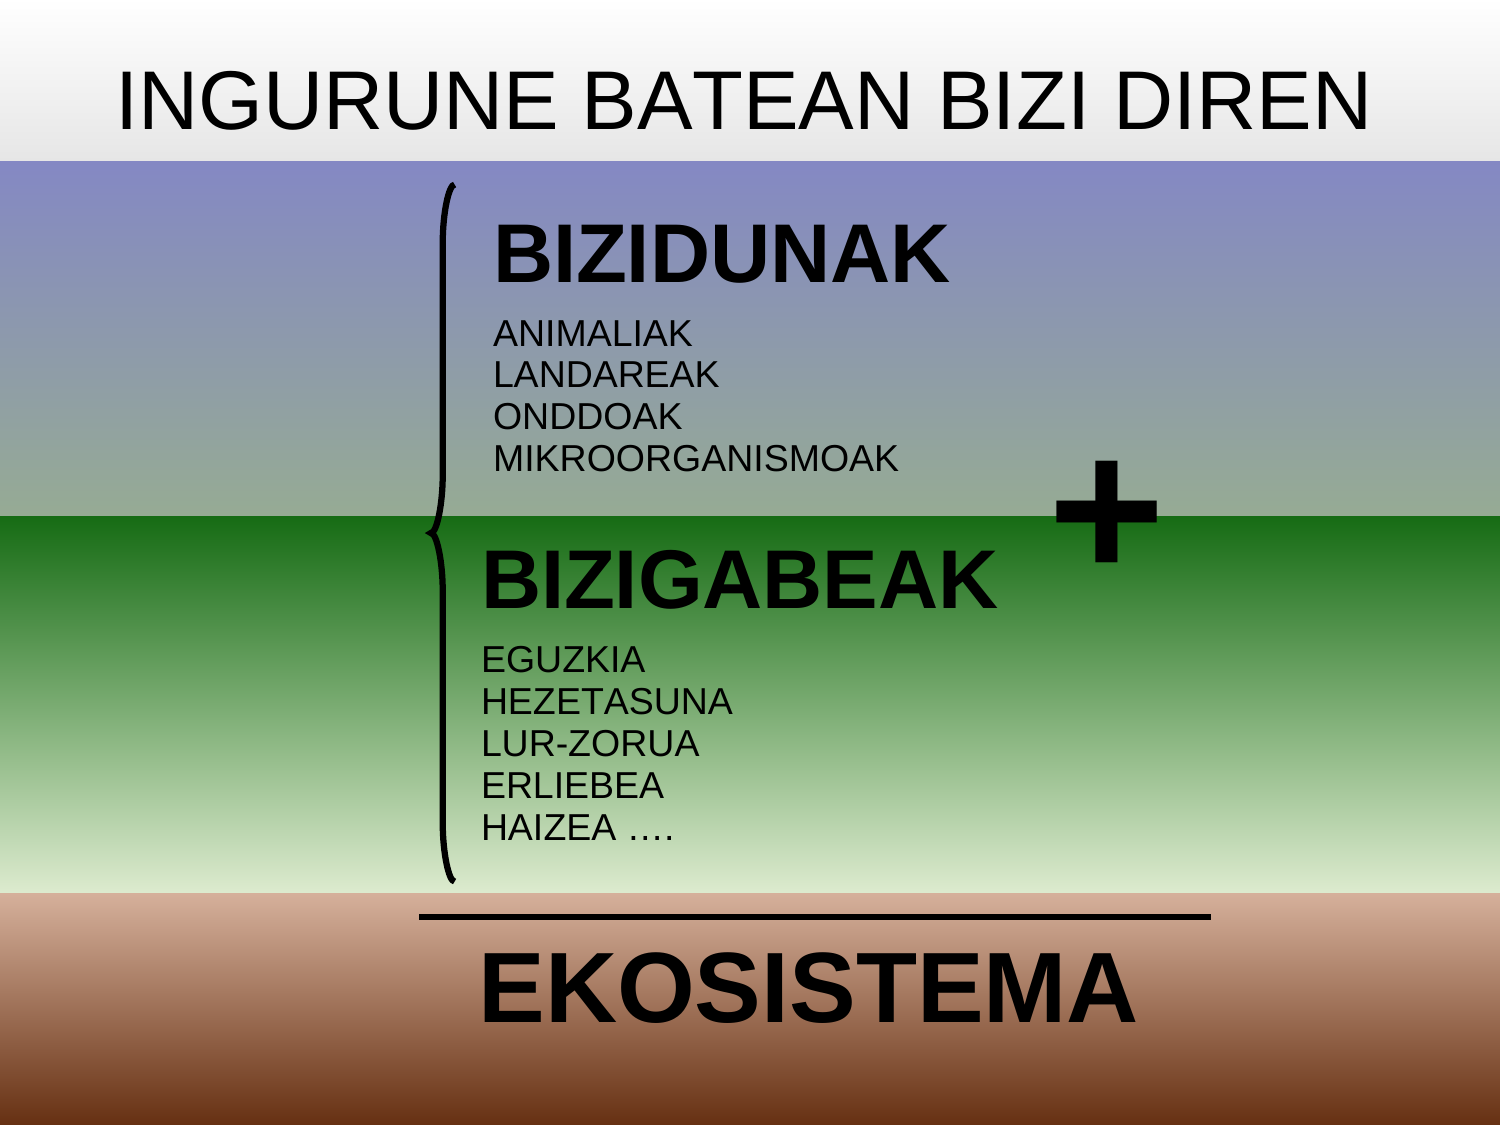

INGURUNE BATEAN BIZI DIREN
+
# BIZIDUNAK ANIMALIAK LANDAREAK ONDDOAK MIKROORGANISMOAK
BIZIGABEAK
EGUZKIA
HEZETASUNA
LUR-ZORUA
ERLIEBEA
HAIZEA ….
EKOSISTEMA